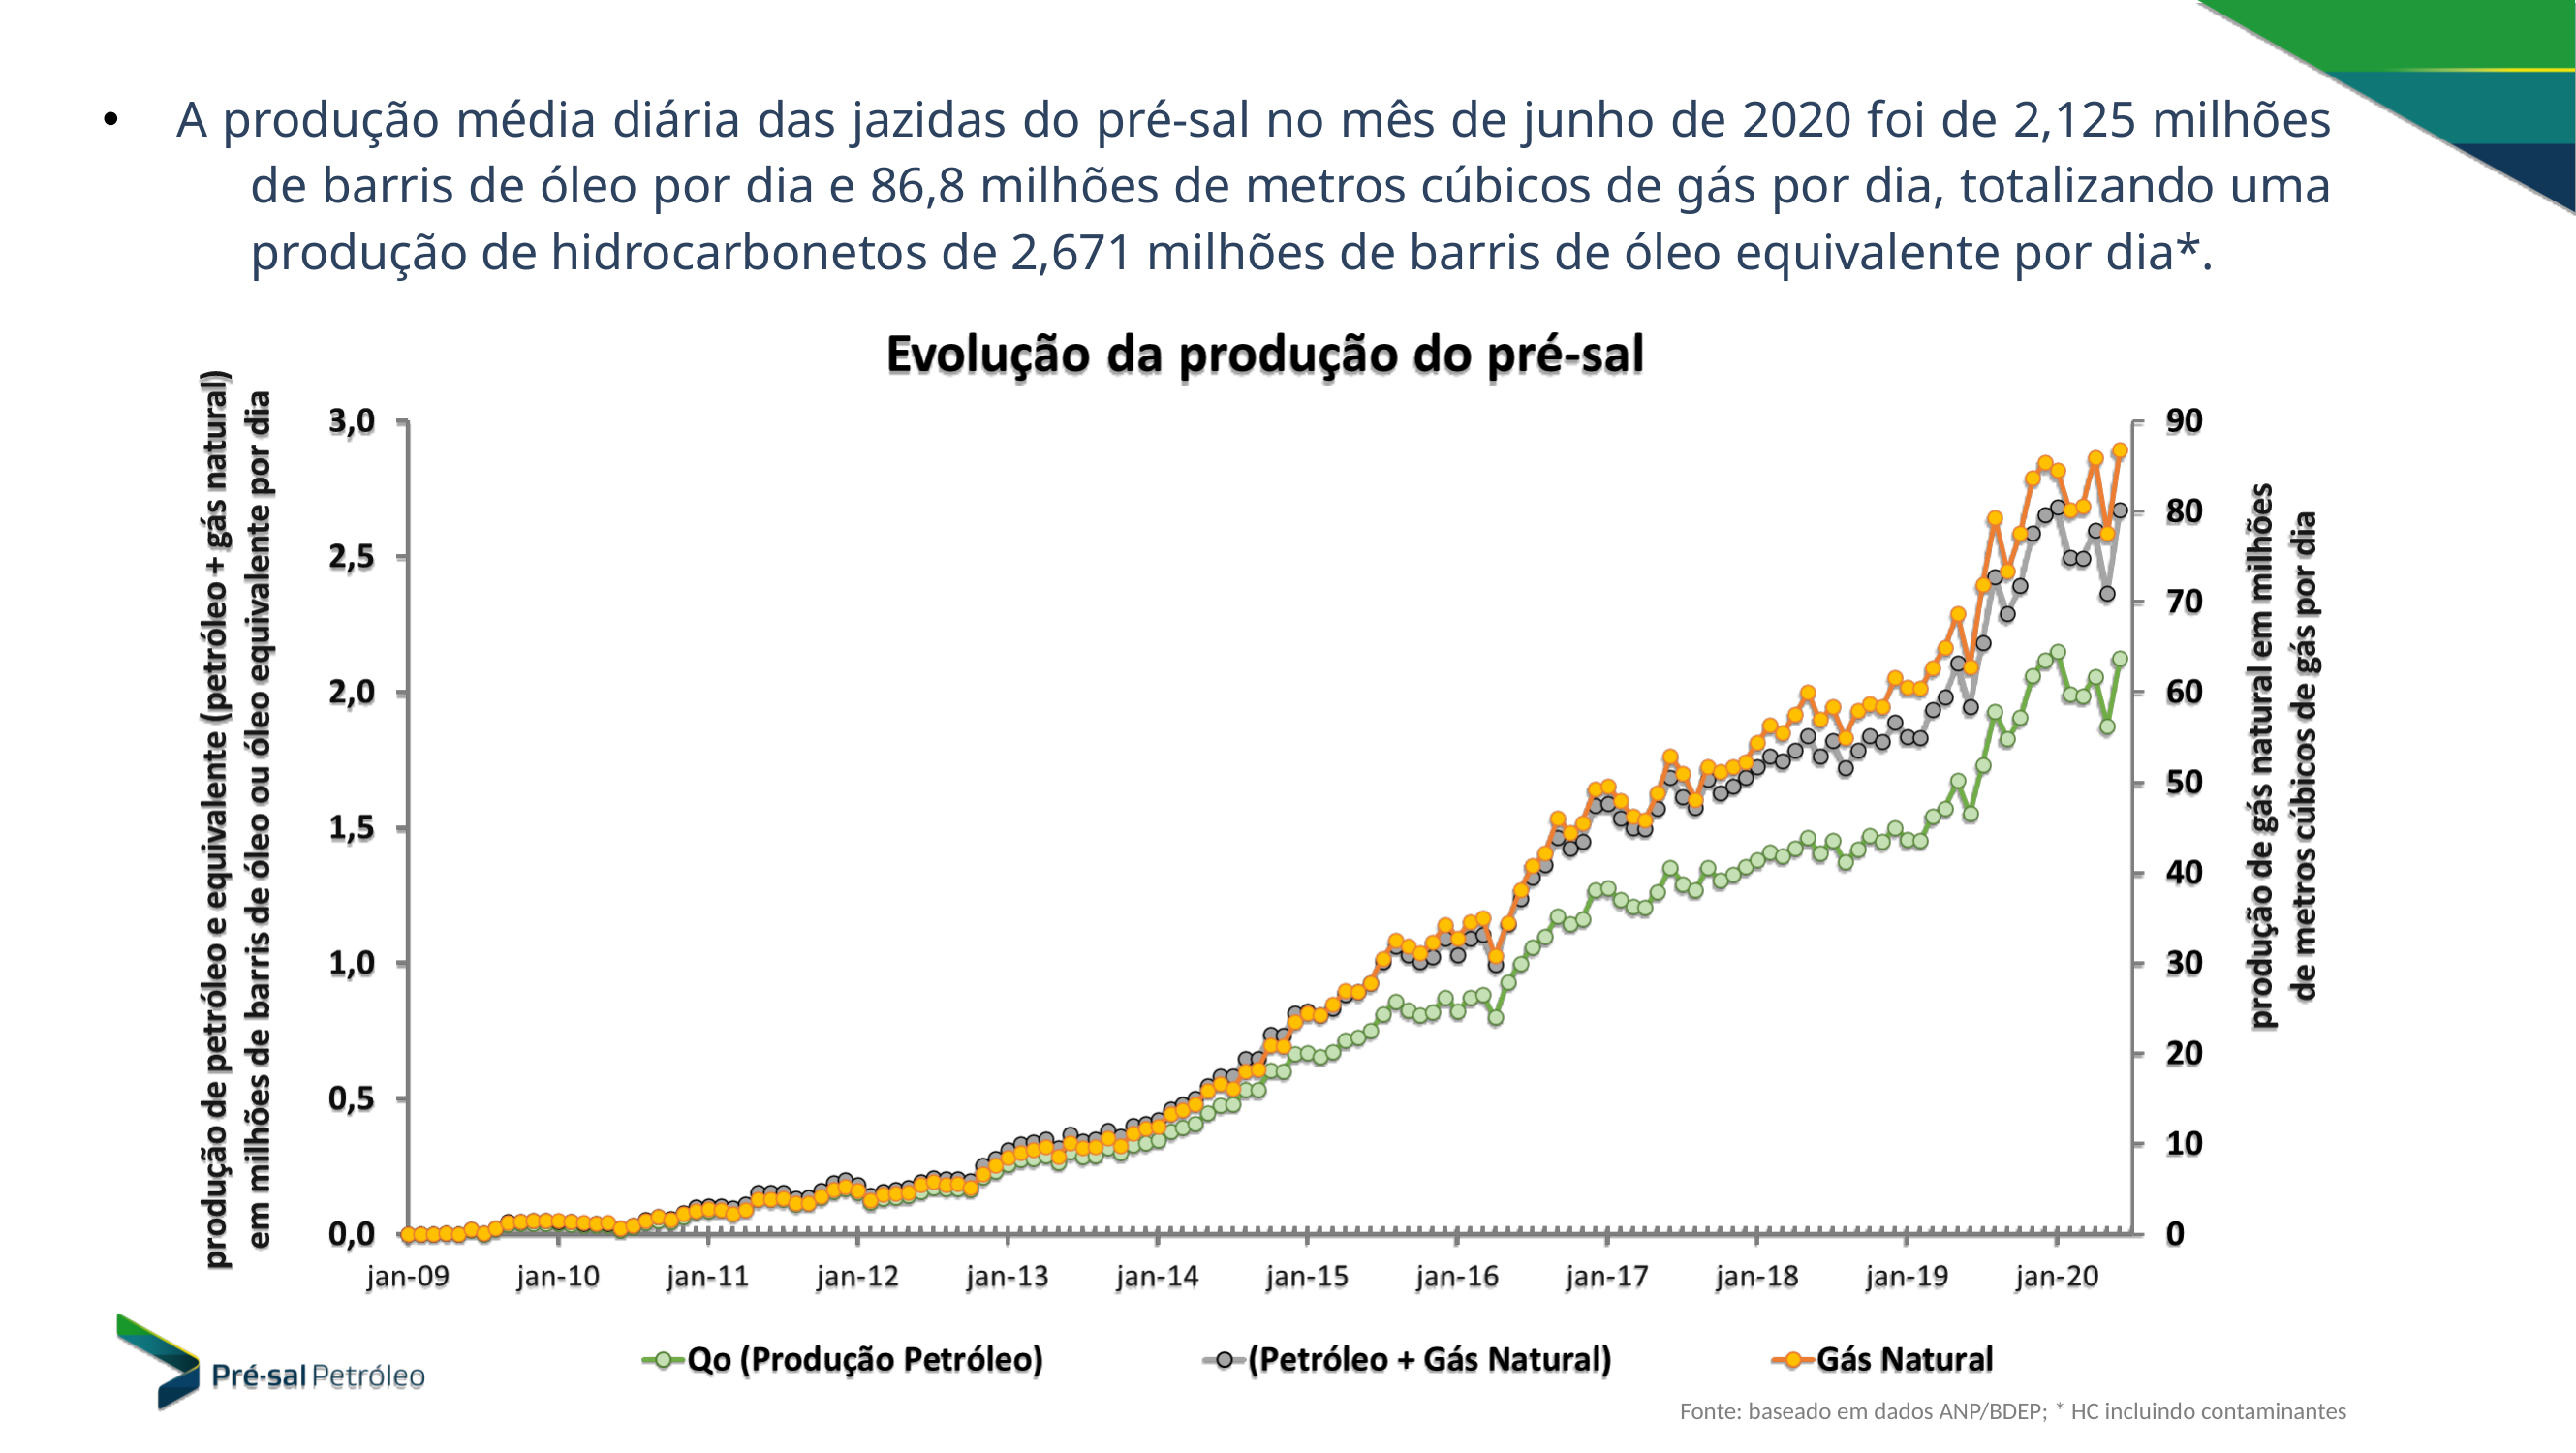

A produção média diária das jazidas do pré-sal no mês de junho de 2020 foi de 2,125 milhões de barris de óleo por dia e 86,8 milhões de metros cúbicos de gás por dia, totalizando uma produção de hidrocarbonetos de 2,671 milhões de barris de óleo equivalente por dia*.
Fonte: baseado em dados ANP/BDEP; * HC incluindo contaminantes